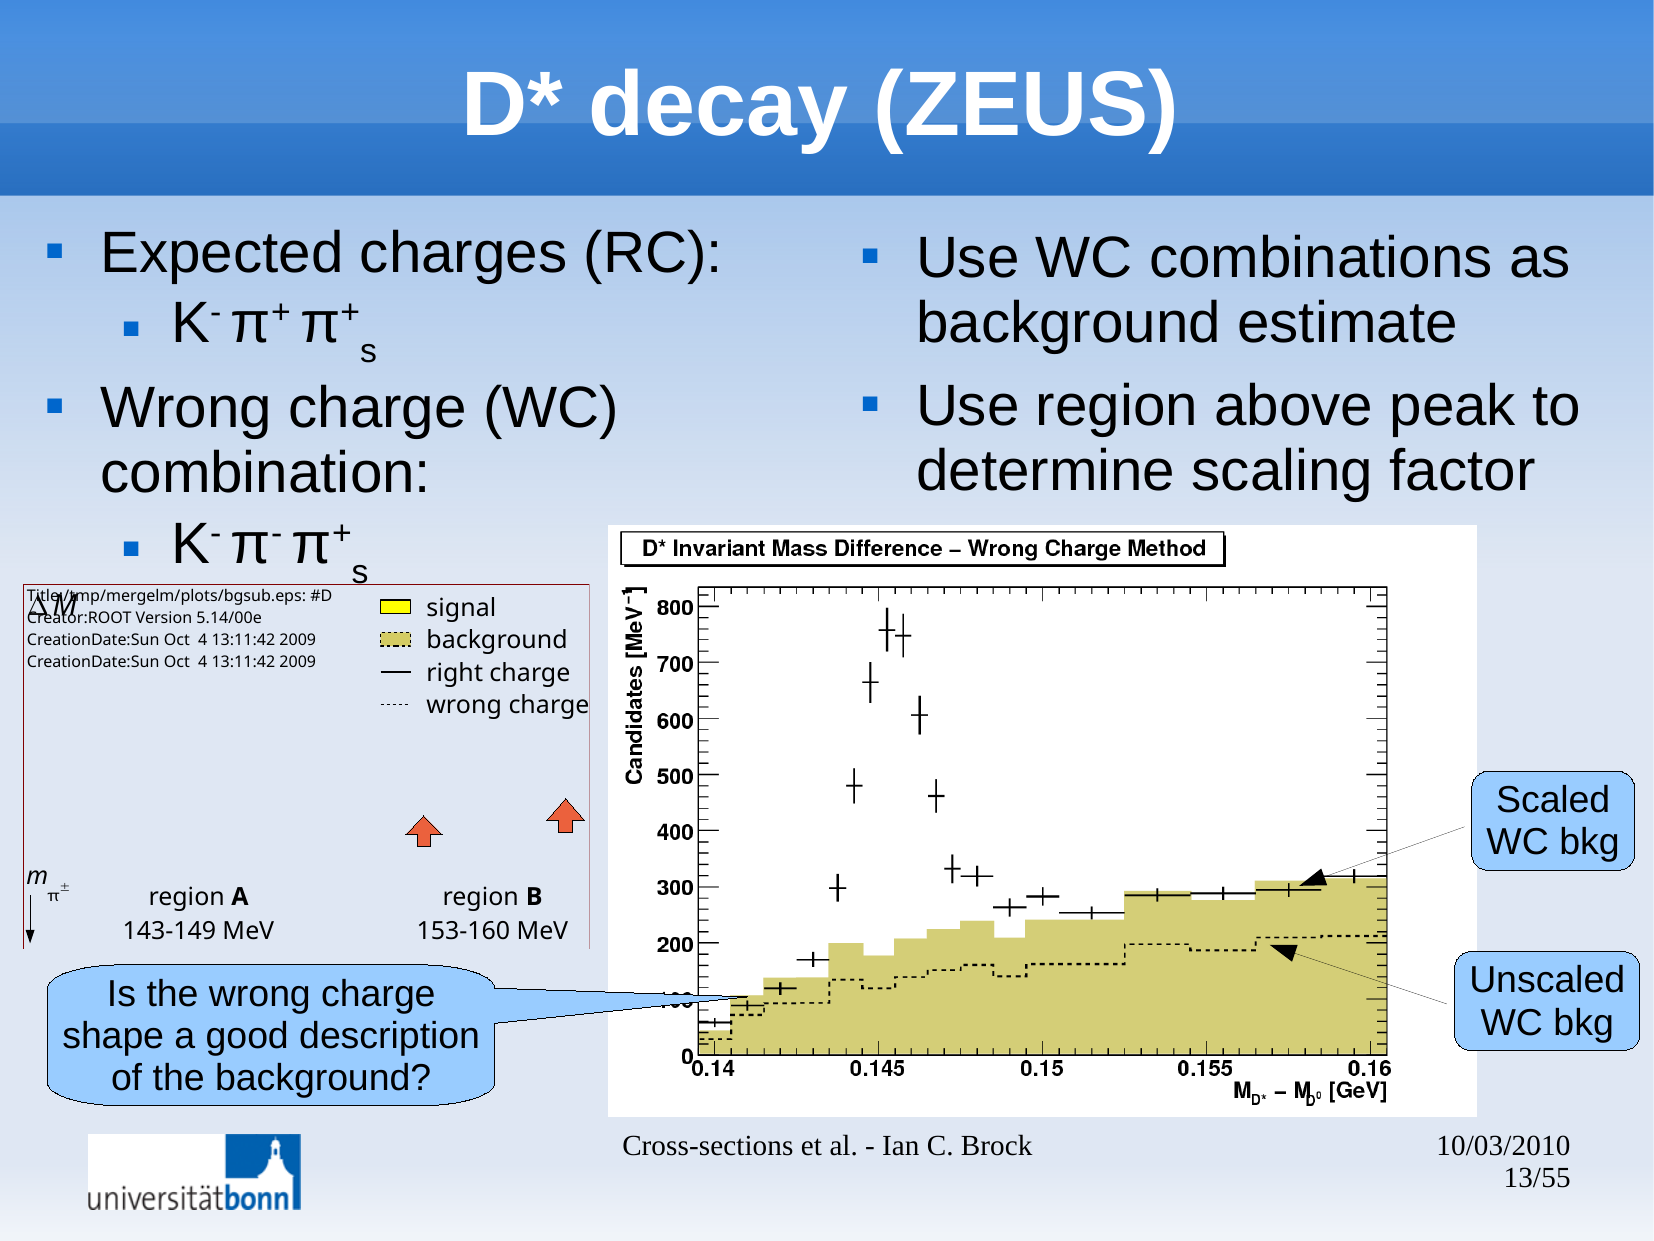

# D* decay (ZEUS)
Expected charges (RC):
K- π+ π+s
Wrong charge (WC) combination:
K- π- π+s
Use WC combinations as background estimate
Use region above peak to determine scaling factor
signal
background
right charge
wrong charge
region A
143-149 MeV
region B
153-160 MeV
Scaled
WC bkg
Unscaled
WC bkg
Is the wrong charge
shape a good description
of the background?
Cross-sections et al. - Ian C. Brock
13